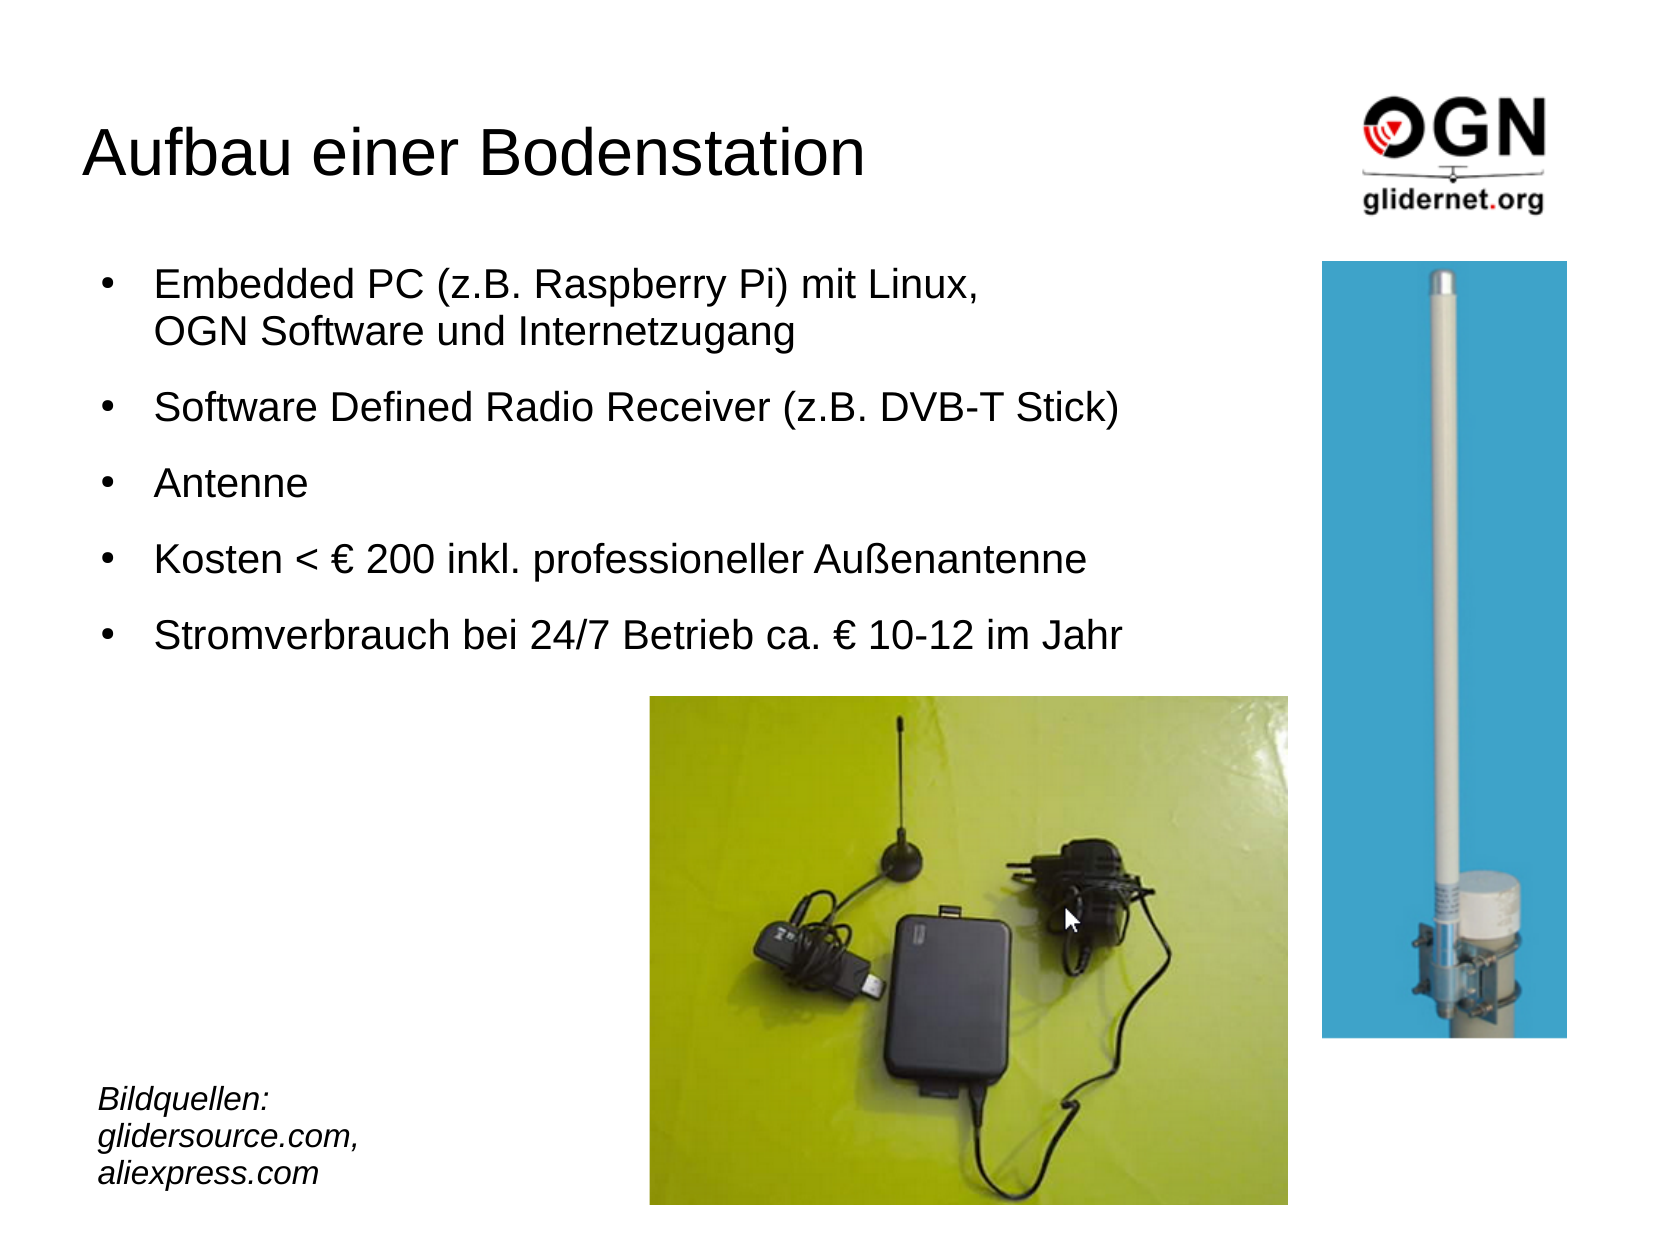

# Aufbau einer Bodenstation
Embedded PC (z.B. Raspberry Pi) mit Linux,
OGN Software und Internetzugang
Software Defined Radio Receiver (z.B. DVB-T Stick)
Antenne
Kosten < € 200 inkl. professioneller Außenantenne
Stromverbrauch bei 24/7 Betrieb ca. € 10-12 im Jahr
Bildquellen:
glidersource.com,
aliexpress.com